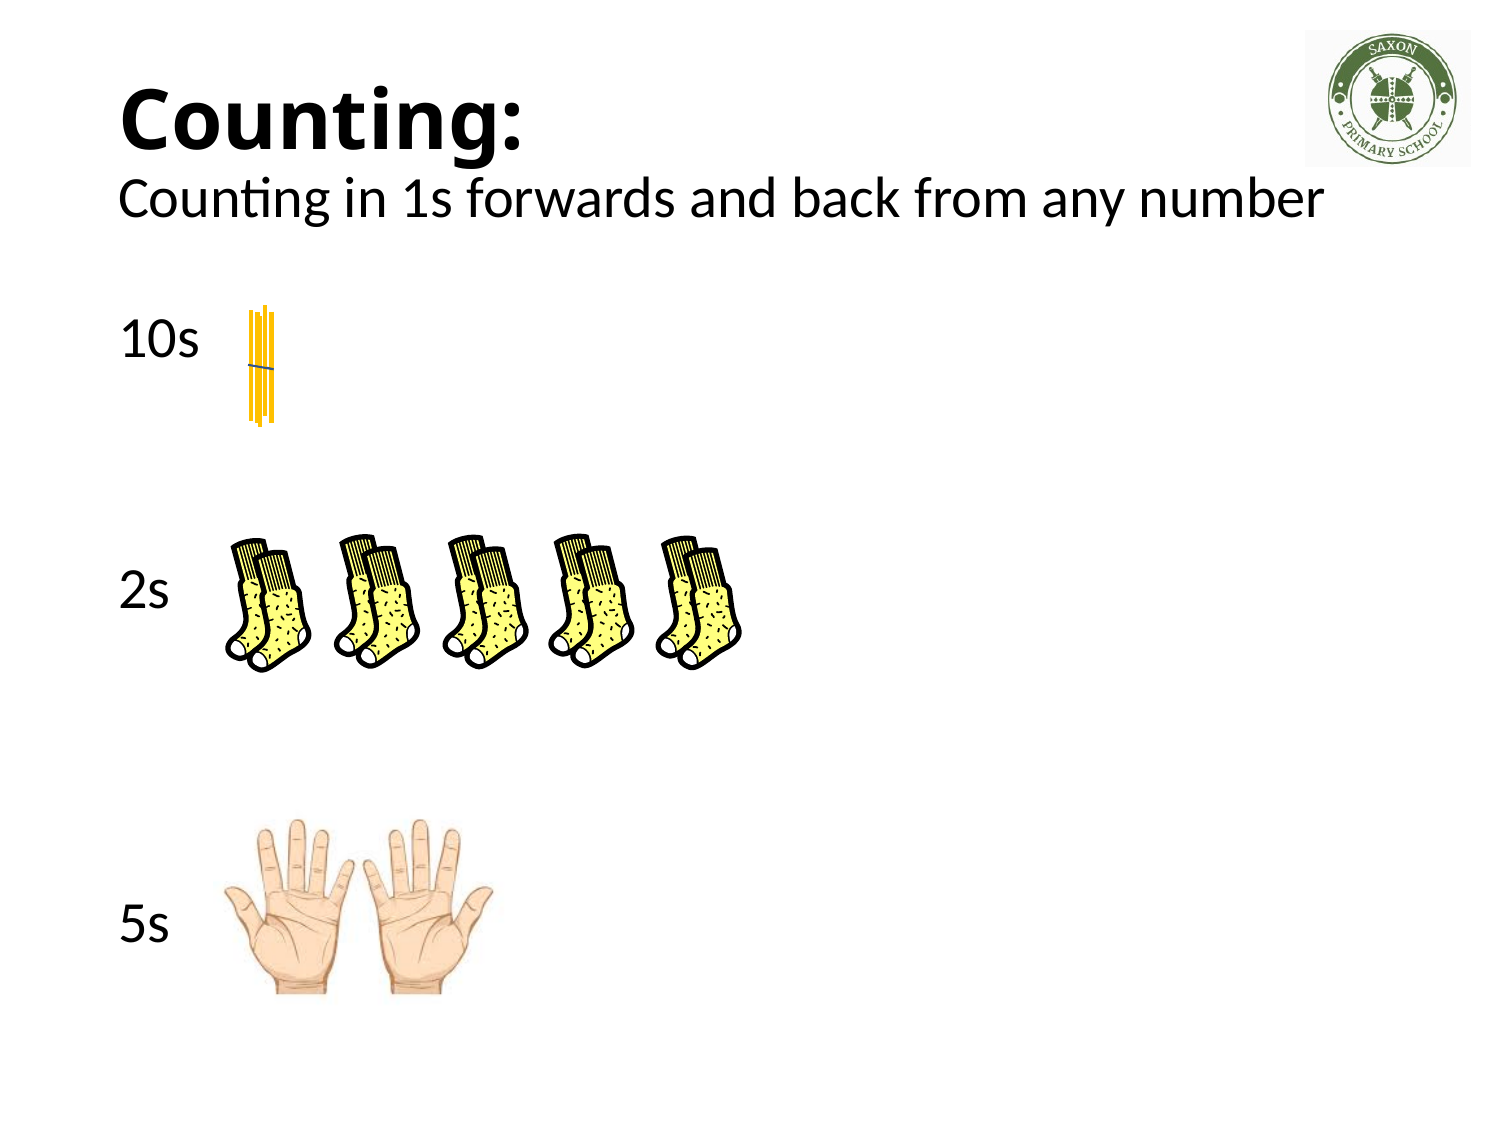

# Counting: Counting in 1s forwards and back from any number
10s
2s
5s